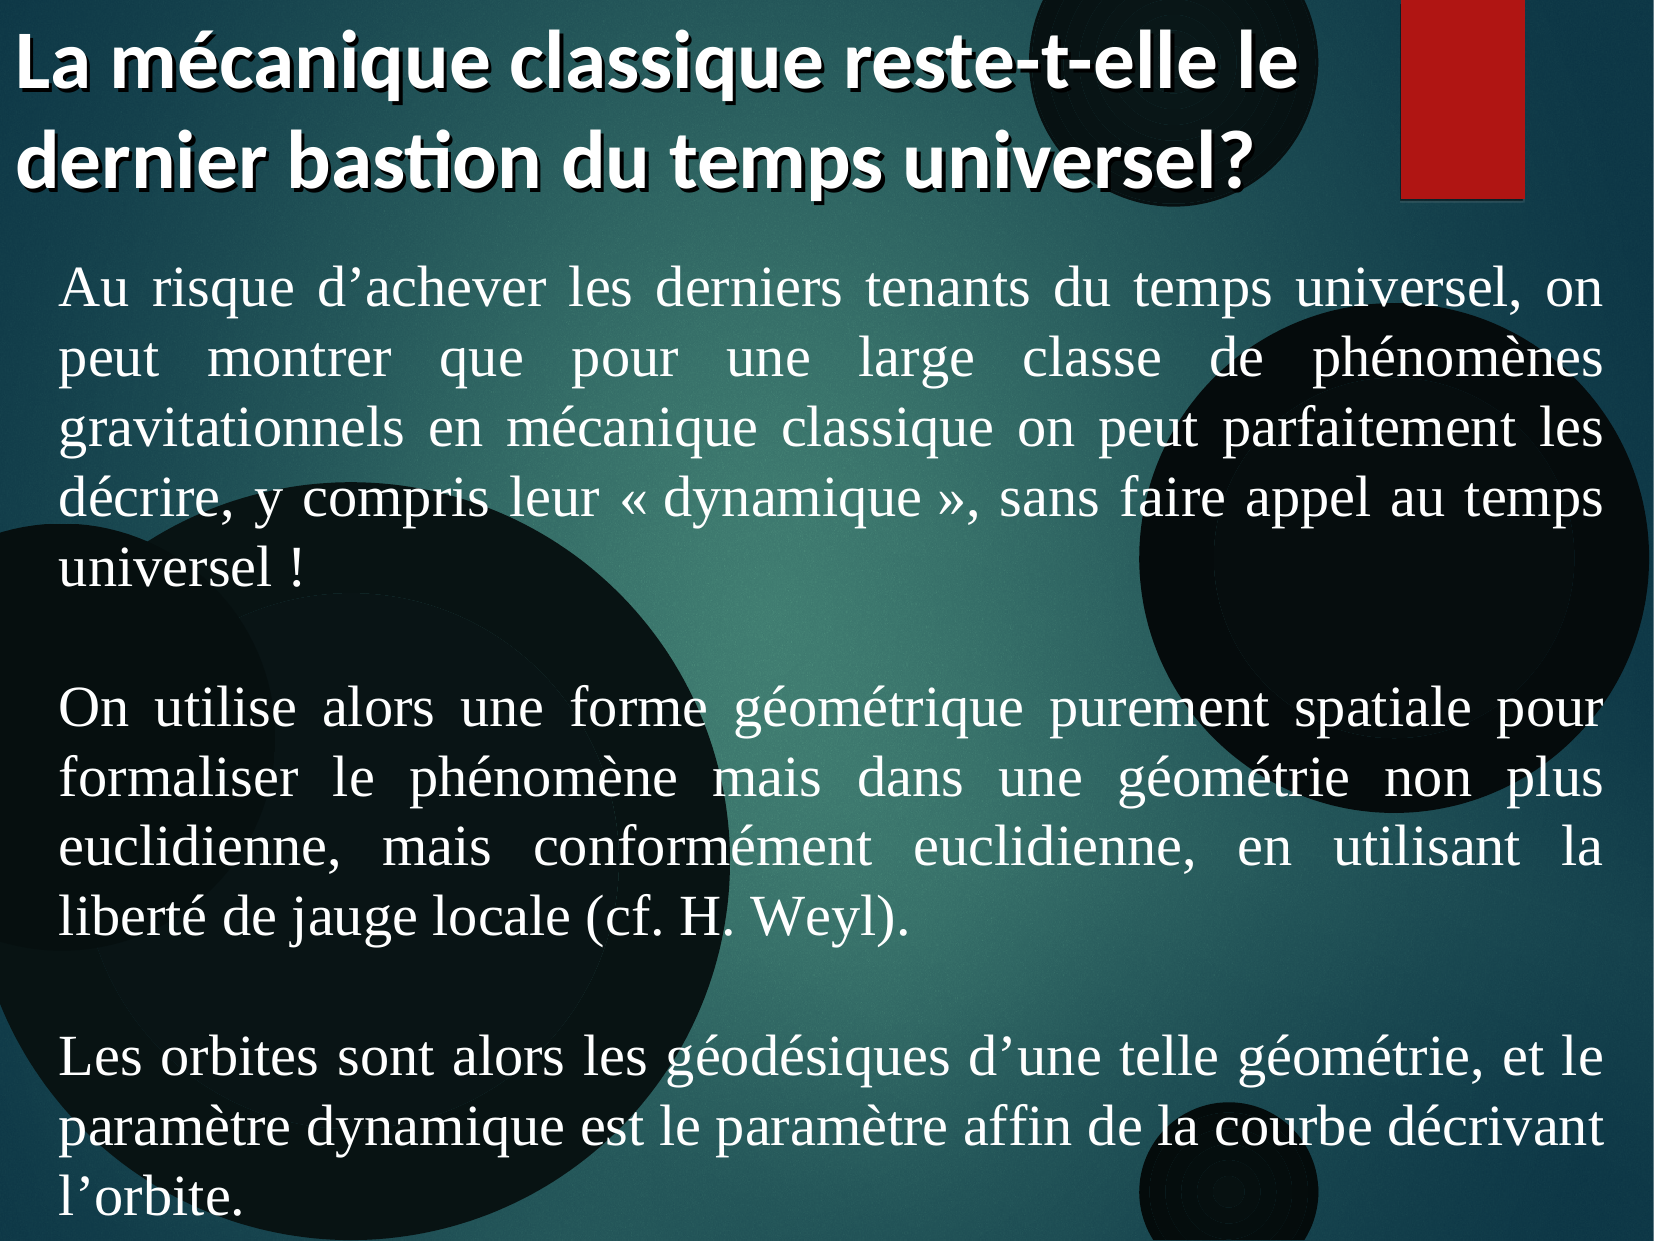

La mécanique classique reste-t-elle le dernier bastion du temps universel?
Au risque d’achever les derniers tenants du temps universel, on peut montrer que pour une large classe de phénomènes gravitationnels en mécanique classique on peut parfaitement les décrire, y compris leur « dynamique », sans faire appel au temps universel !
On utilise alors une forme géométrique purement spatiale pour formaliser le phénomène mais dans une géométrie non plus euclidienne, mais conformément euclidienne, en utilisant la liberté de jauge locale (cf. H. Weyl).
Les orbites sont alors les géodésiques d’une telle géométrie, et le paramètre dynamique est le paramètre affin de la courbe décrivant l’orbite.
.